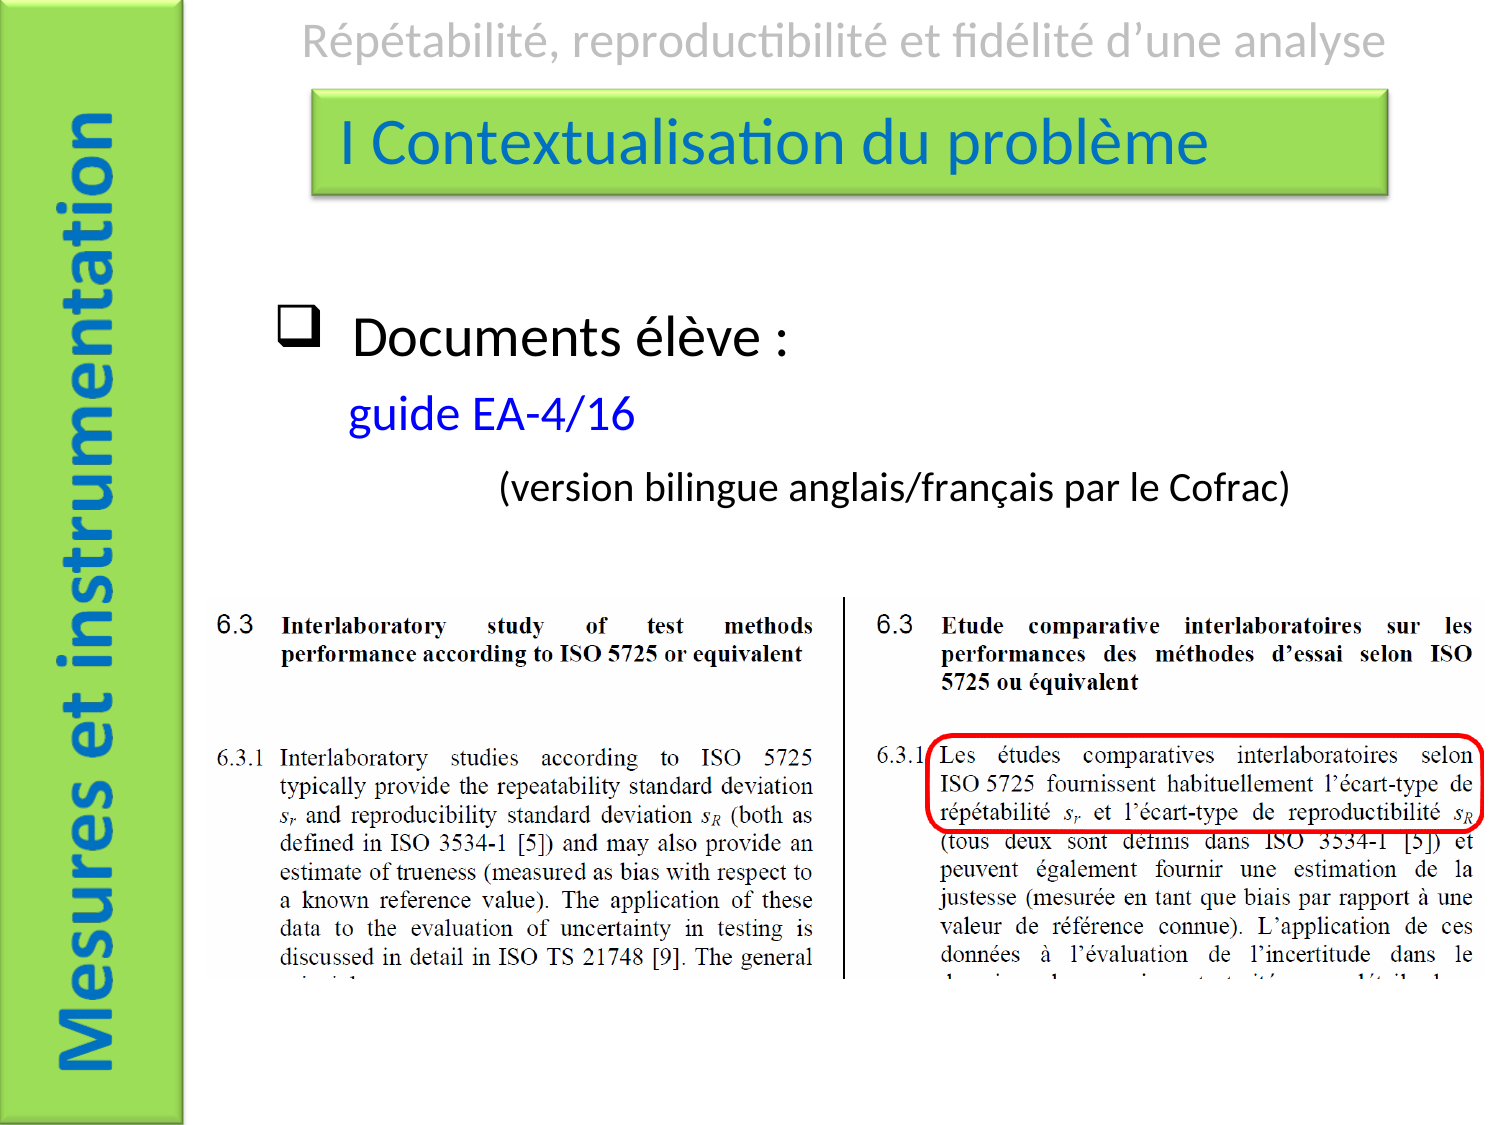

Répétabilité, reproductibilité et fidélité d’une analyse
I Contextualisation du problème
 Documents élève :
	guide EA-4/16
		(version bilingue anglais/français par le Cofrac)